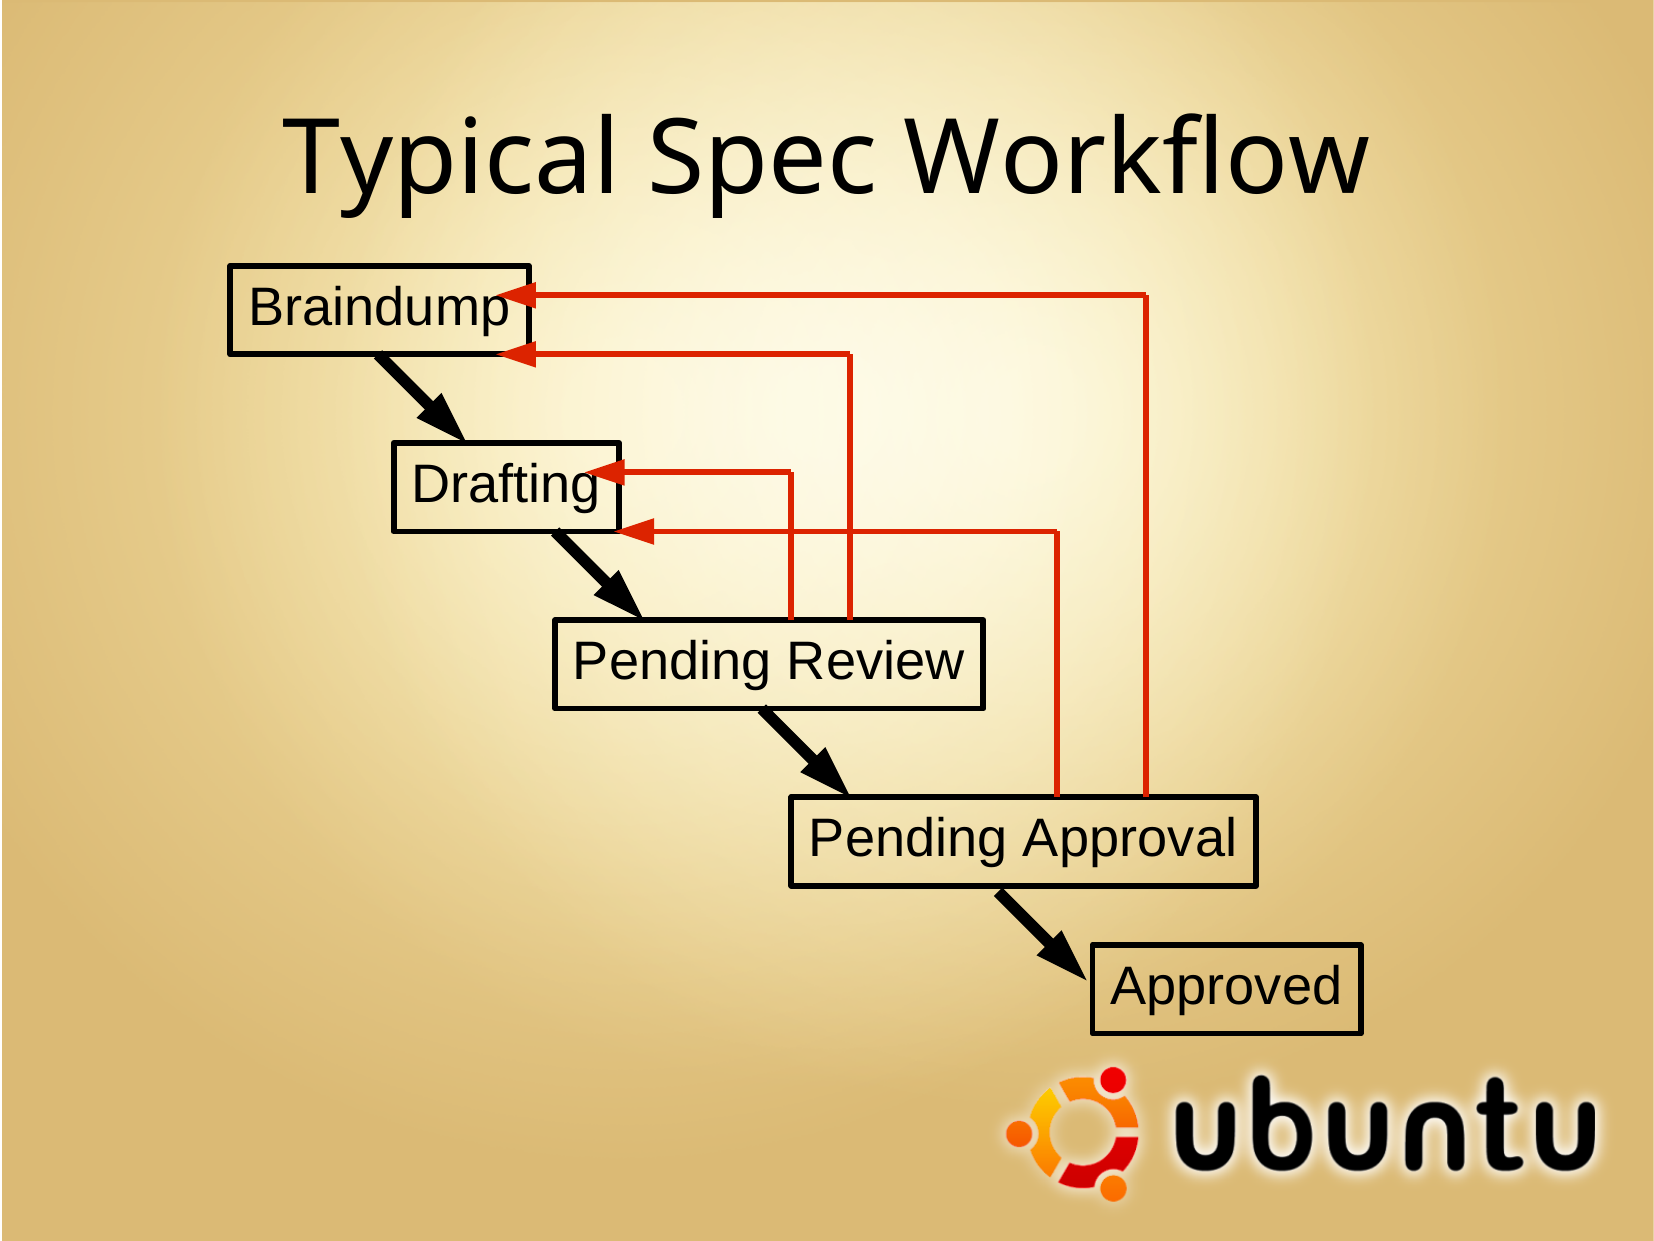

# Typical Spec Workflow
Braindump
Drafting
Pending Review
Pending Approval
Approved